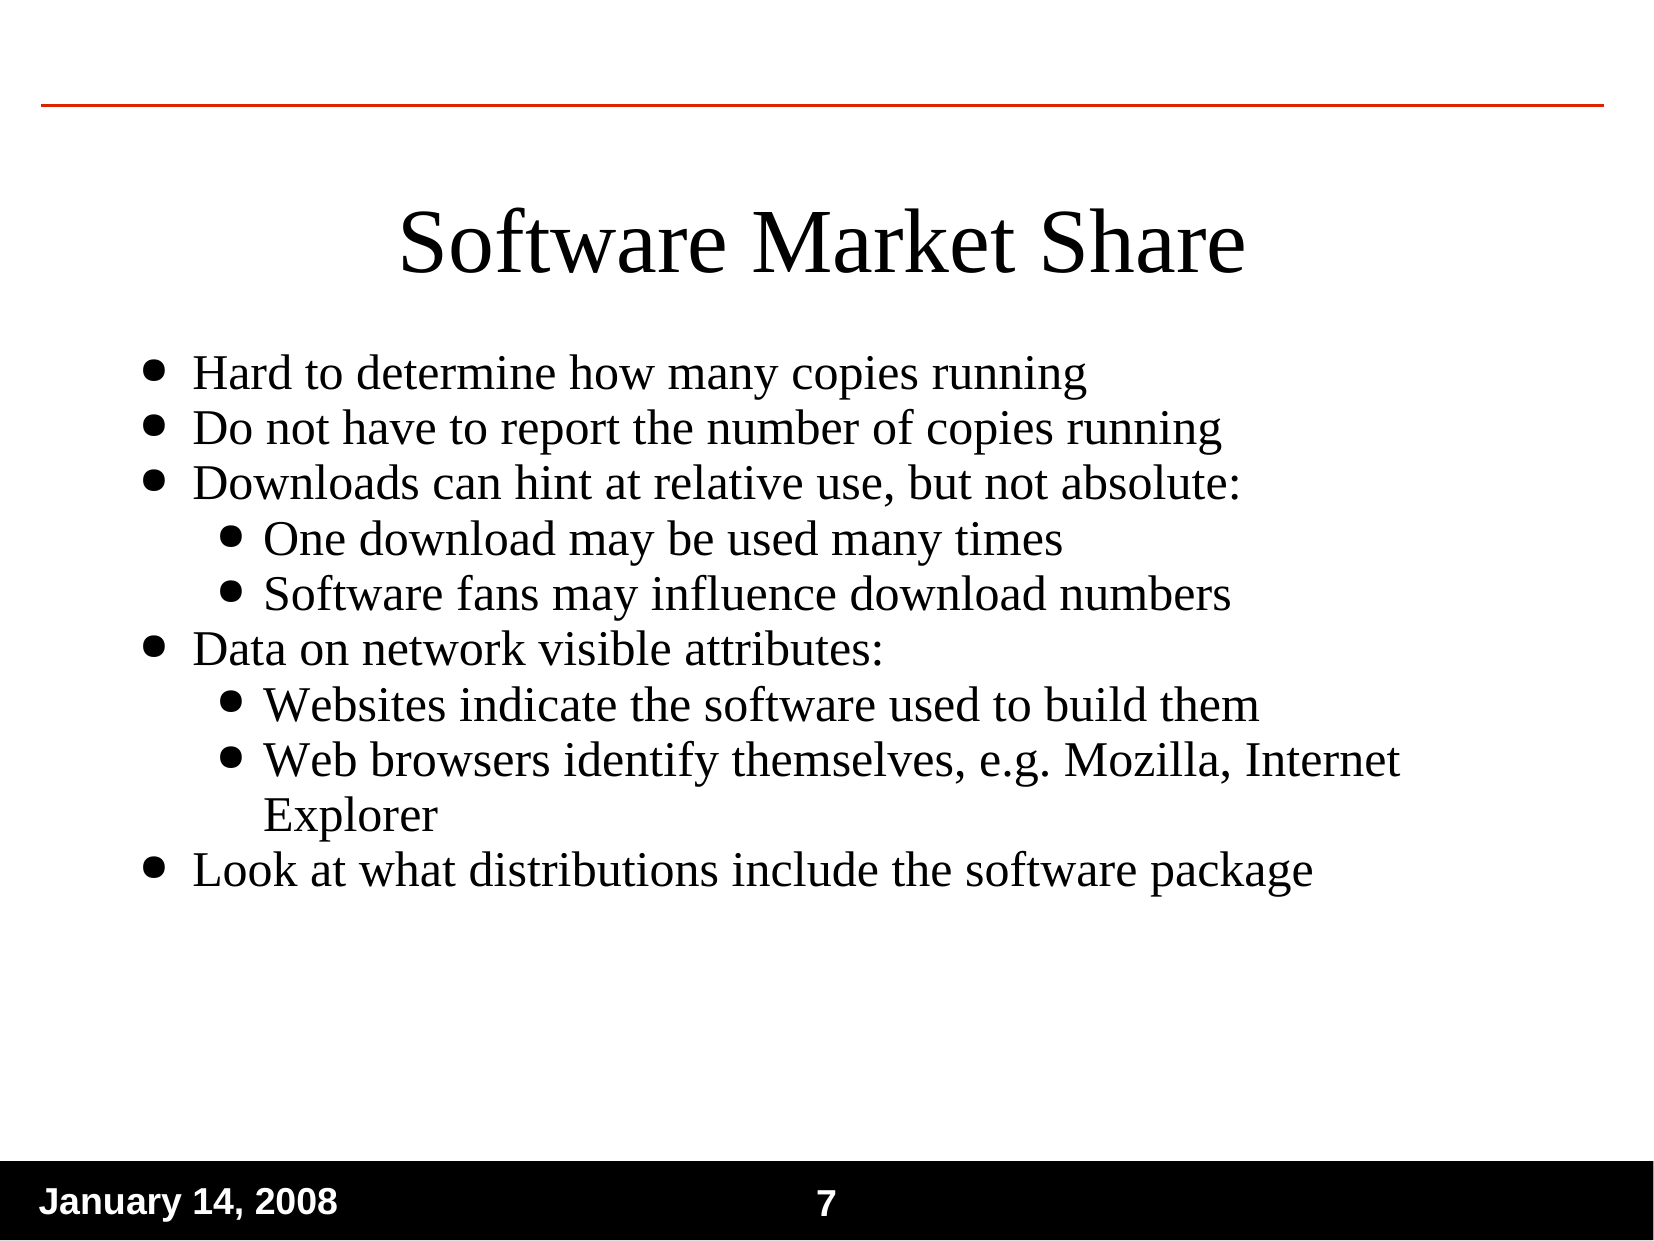

# Software Market Share
Hard to determine how many copies running
Do not have to report the number of copies running
Downloads can hint at relative use, but not absolute:
One download may be used many times
Software fans may influence download numbers
Data on network visible attributes:
Websites indicate the software used to build them
Web browsers identify themselves, e.g. Mozilla, Internet Explorer
Look at what distributions include the software package